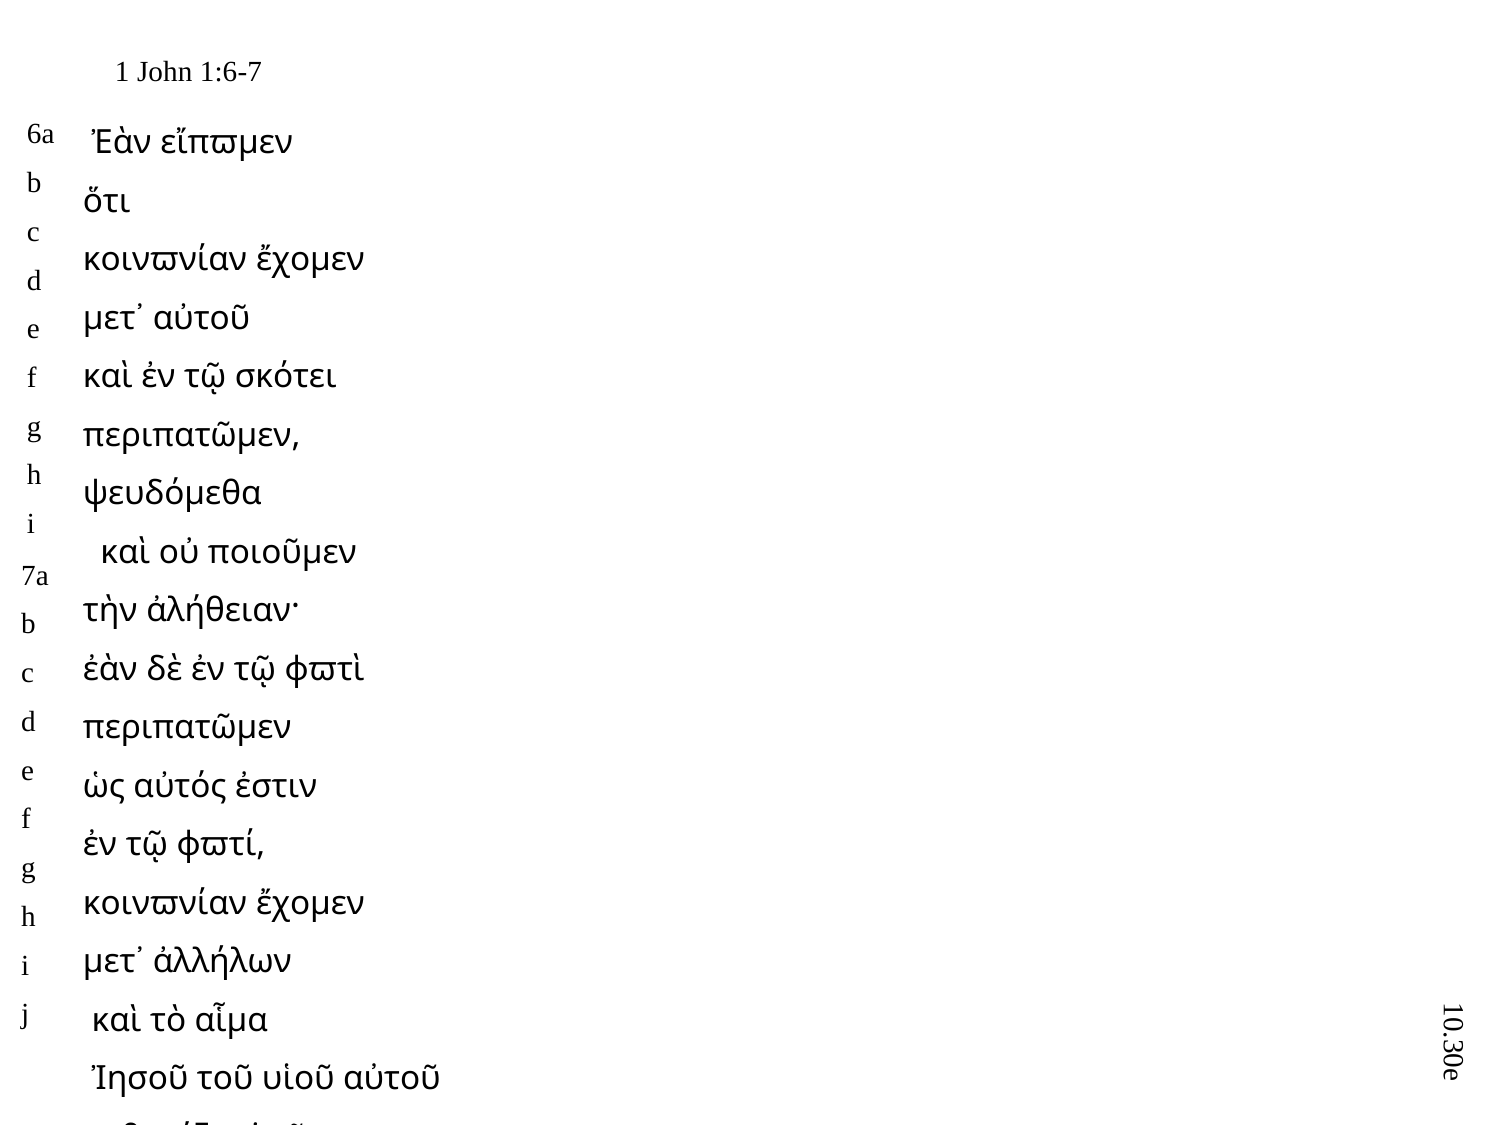

1 John 1:6-7
6a
b
c
d
e
f
g
h
i
 Ἐὰν εἴπϖμεν
ὅτι
κοινϖνίαν ἔχομεν
μετ᾽ αὐτοῦ
καὶ ἐν τῷ σκότει
περιπατῶμεν,
ψευδόμεθα
 καὶ οὐ ποιοῦμεν
τὴν ἀλήθειαν·
ἐὰν δὲ ἐν τῷ ϕϖτὶ
περιπατῶμεν
ὡς αὐτός ἐστιν
ἐν τῷ ϕϖτί,
κοινϖνίαν ἔχομεν
μετ᾽ ἀλλήλων
 καὶ τὸ αἷμα
 Ἰησοῦ τοῦ υἱοῦ αὐτοῦ
καθαρίζει ἡμᾶς
ἀπὸ πάσης ἁμαρτίας.
7a
b
c
d
e
f
g
h
i
j
10.30e